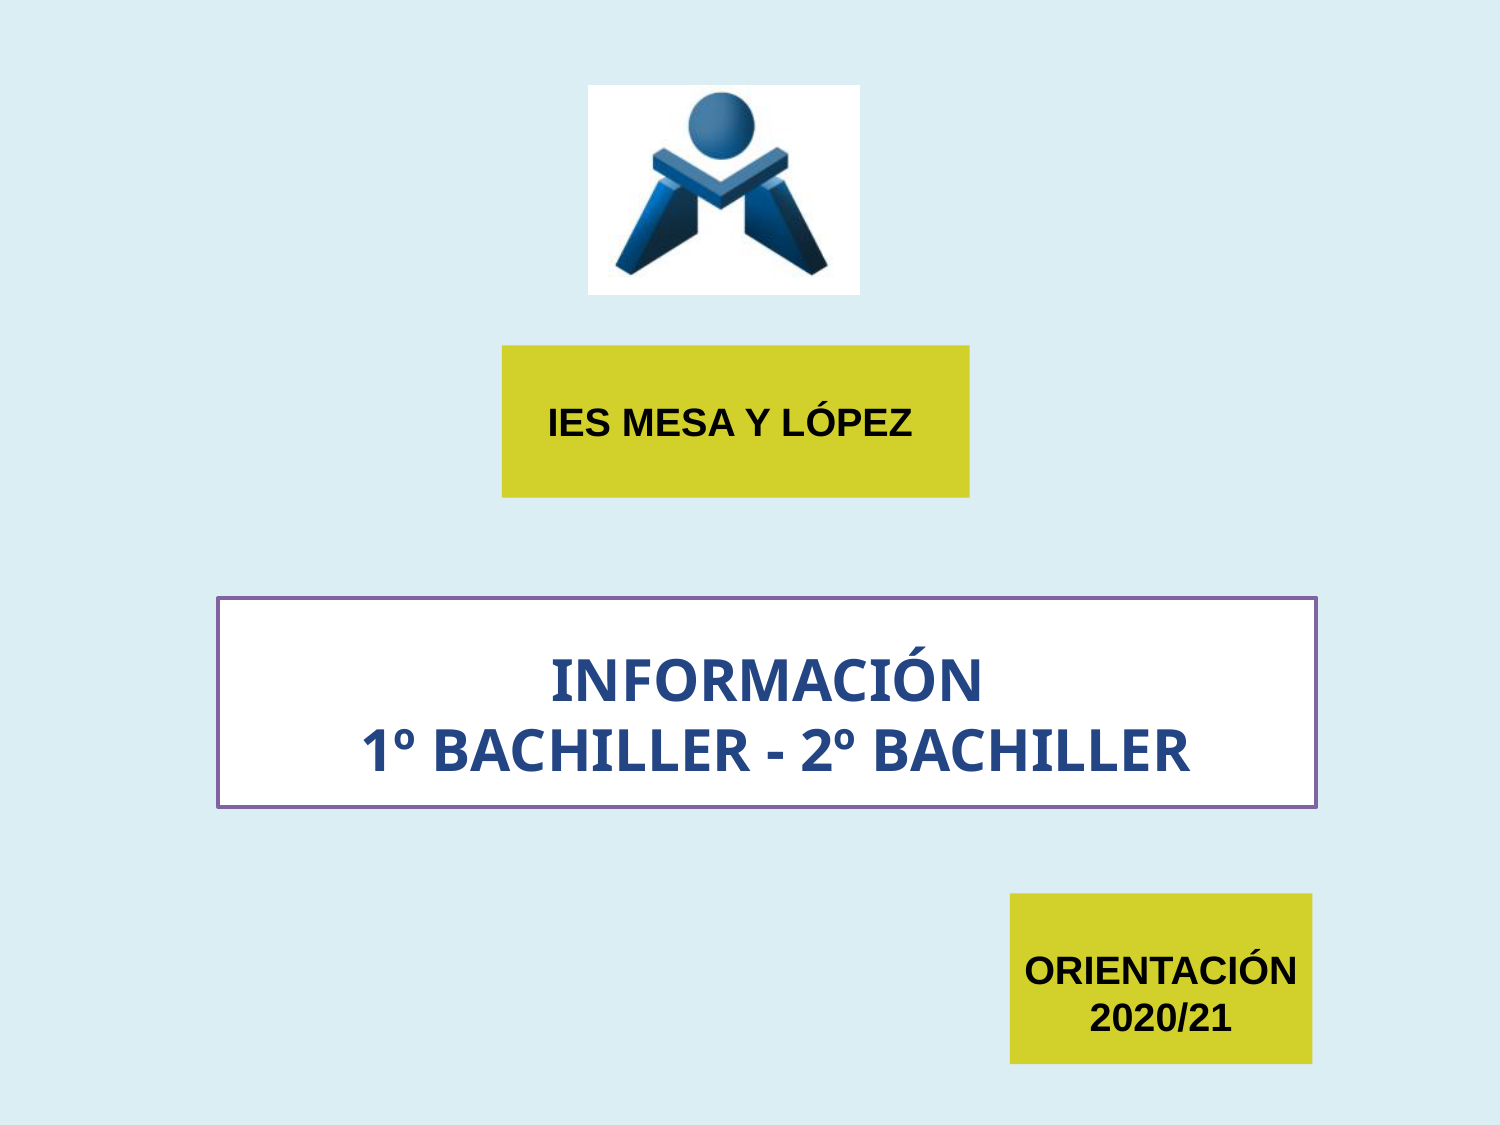

IES MESA Y LÓPEZ
INFORMACIÓN
 1º BACHILLER - 2º BACHILLER
ORIENTACIÓN
2020/21